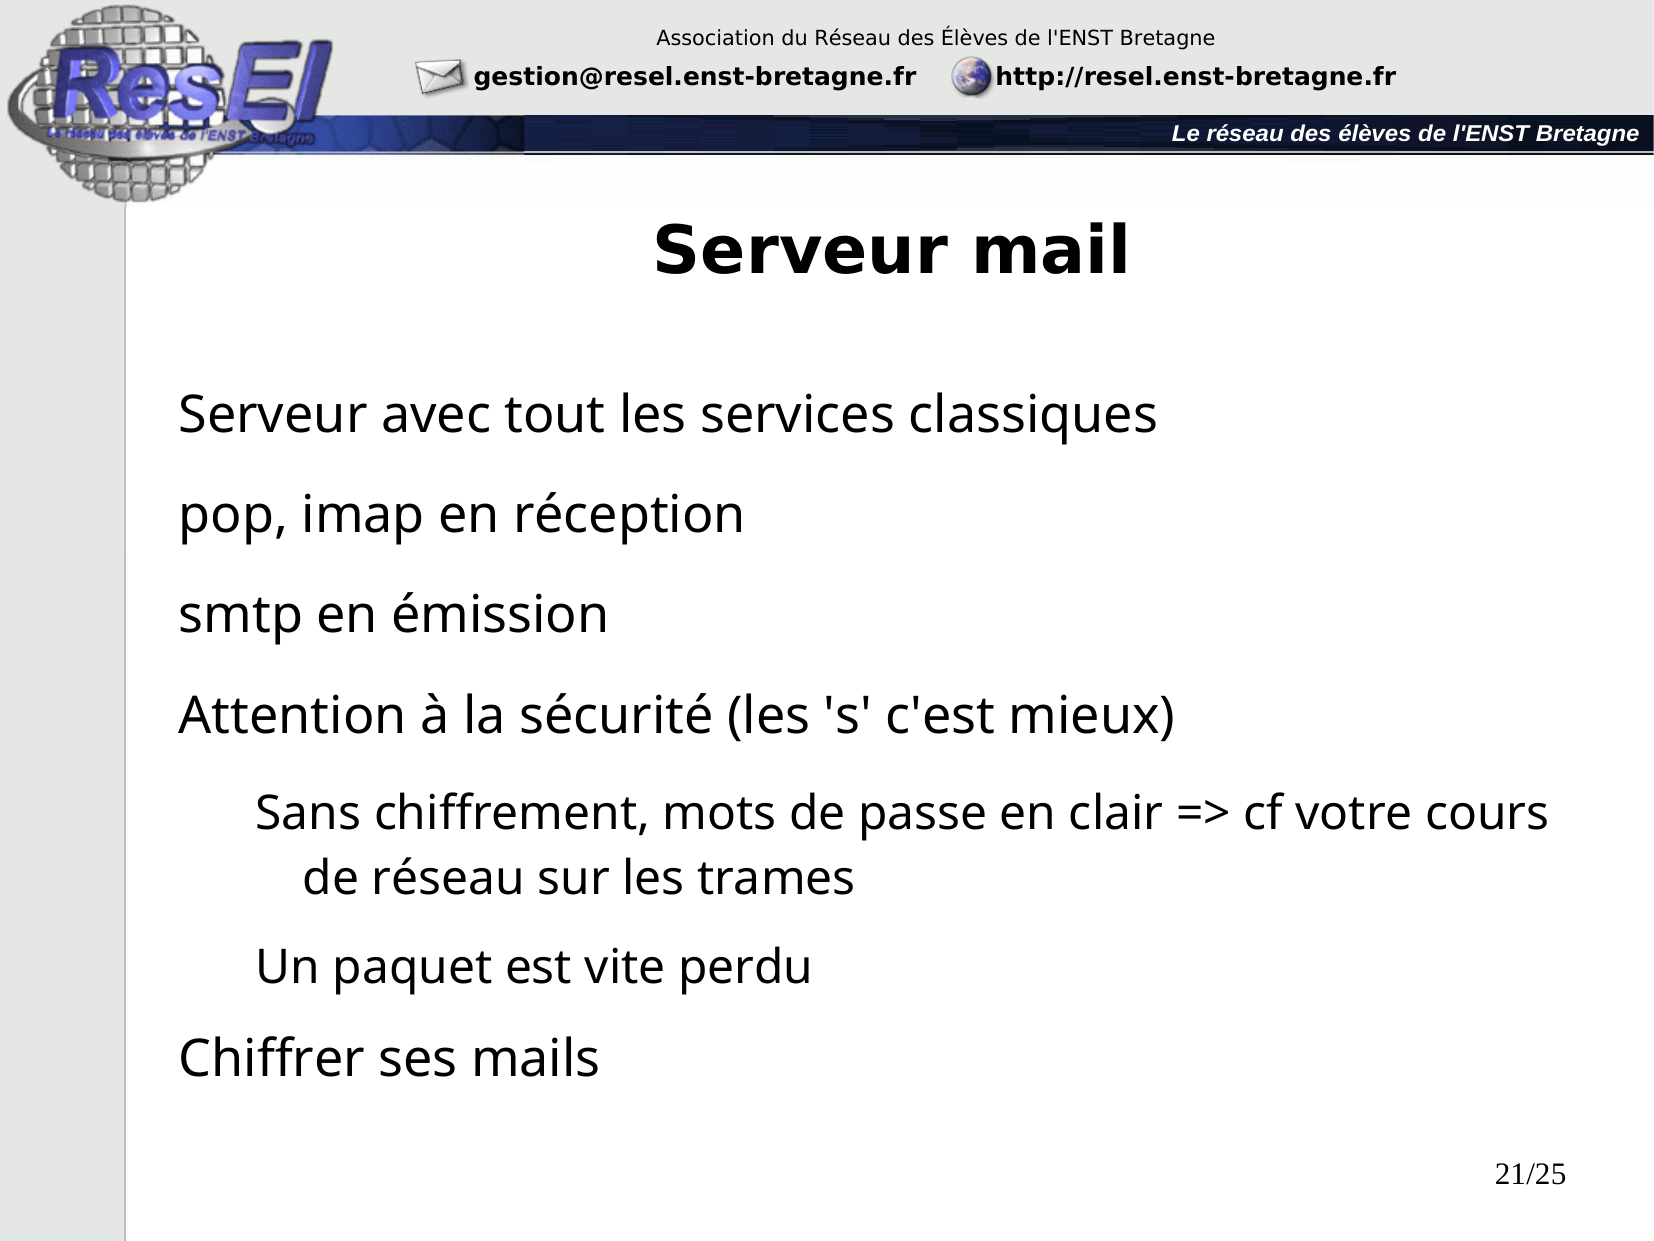

# Serveur mail
Serveur avec tout les services classiques
pop, imap en réception
smtp en émission
Attention à la sécurité (les 's' c'est mieux)
Sans chiffrement, mots de passe en clair => cf votre cours de réseau sur les trames
Un paquet est vite perdu
Chiffrer ses mails